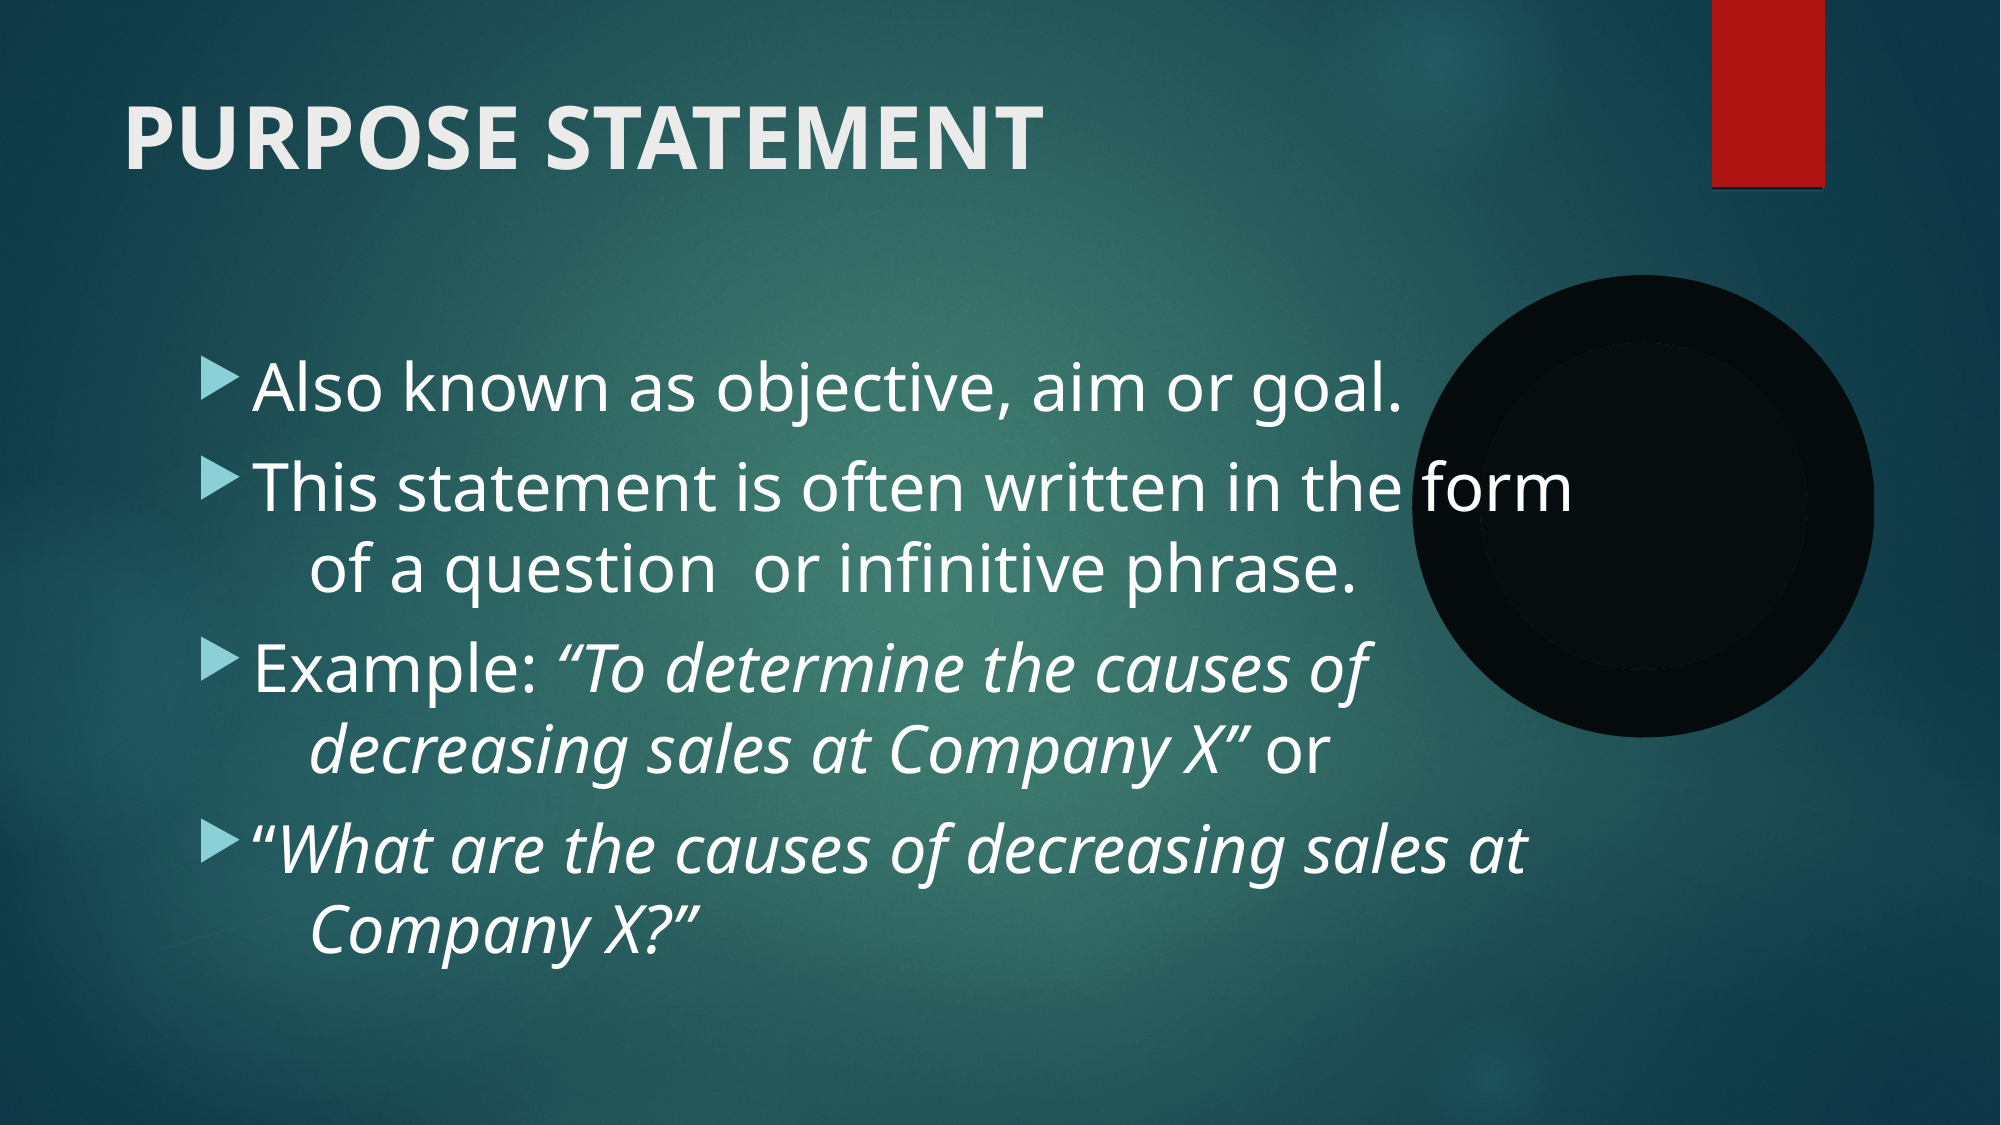

# PURPOSE STATEMENT
Also known as objective, aim or goal.
This statement is often written in the form of a question or infinitive phrase.
Example: “To determine the causes of decreasing sales at Company X” or
“What are the causes of decreasing sales at Company X?”